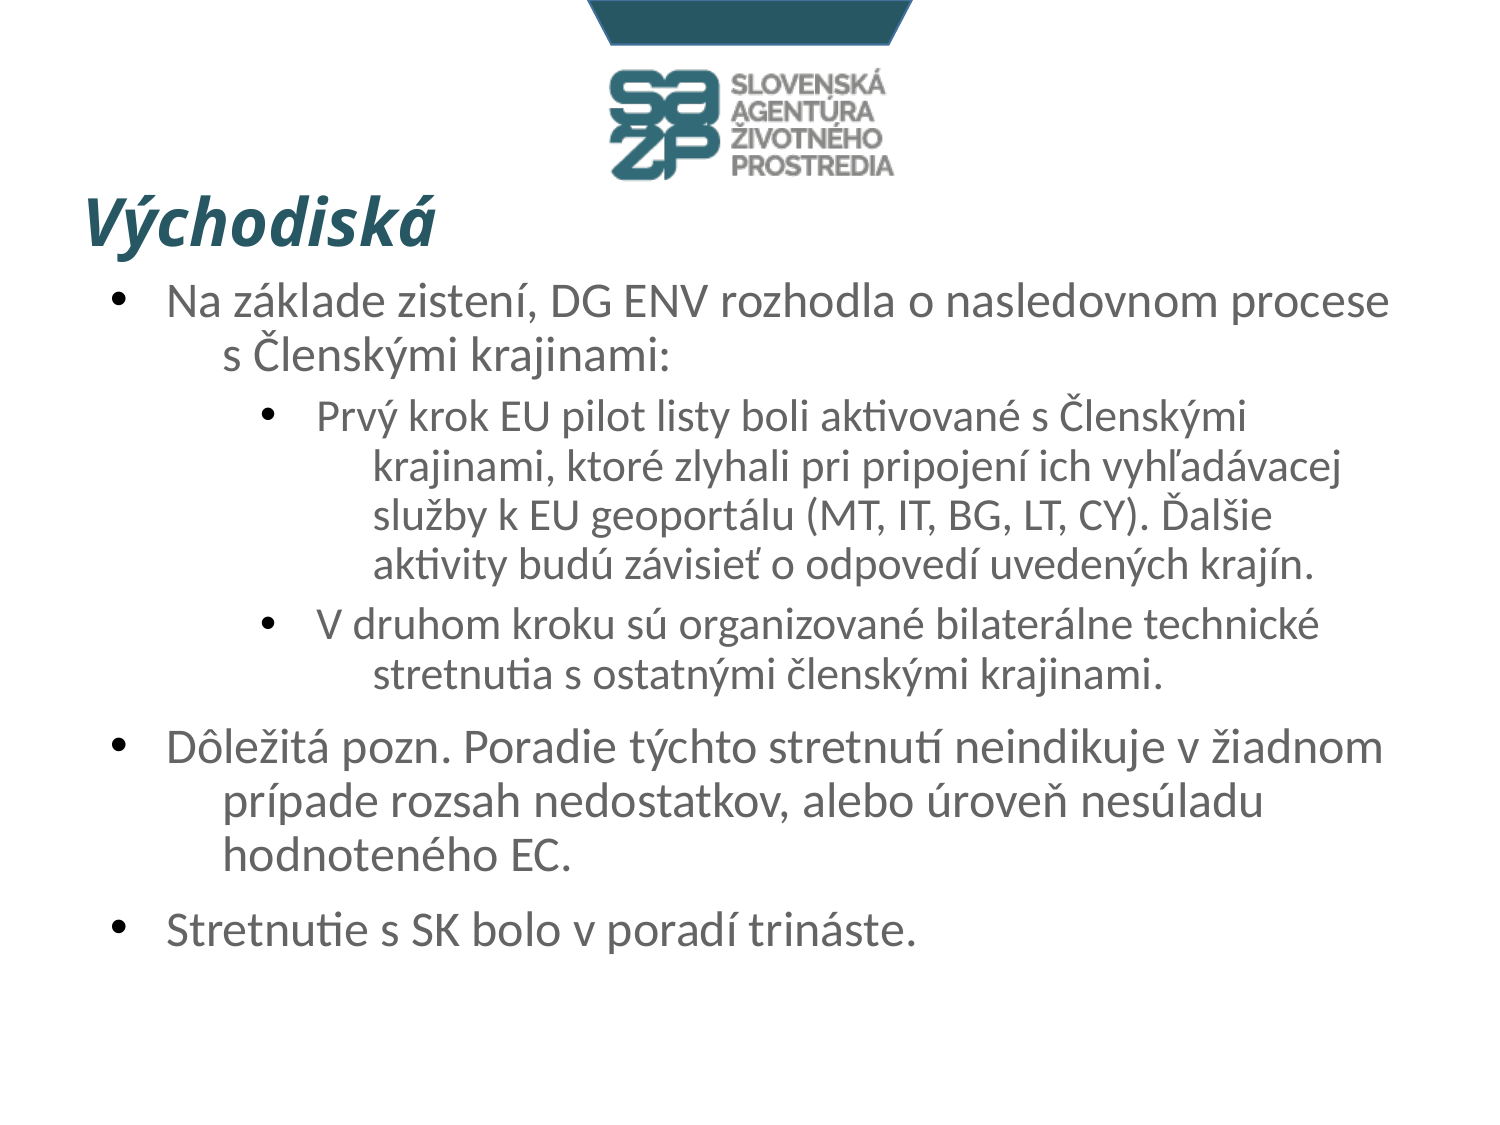

Východiská
# Na základe zistení, DG ENV rozhodla o nasledovnom procese s Členskými krajinami:
Prvý krok EU pilot listy boli aktivované s Členskými krajinami, ktoré zlyhali pri pripojení ich vyhľadávacej služby k EU geoportálu (MT, IT, BG, LT, CY). Ďalšie aktivity budú závisieť o odpovedí uvedených krajín.
V druhom kroku sú organizované bilaterálne technické stretnutia s ostatnými členskými krajinami.
Dôležitá pozn. Poradie týchto stretnutí neindikuje v žiadnom prípade rozsah nedostatkov, alebo úroveň nesúladu hodnoteného EC.
Stretnutie s SK bolo v poradí trináste.